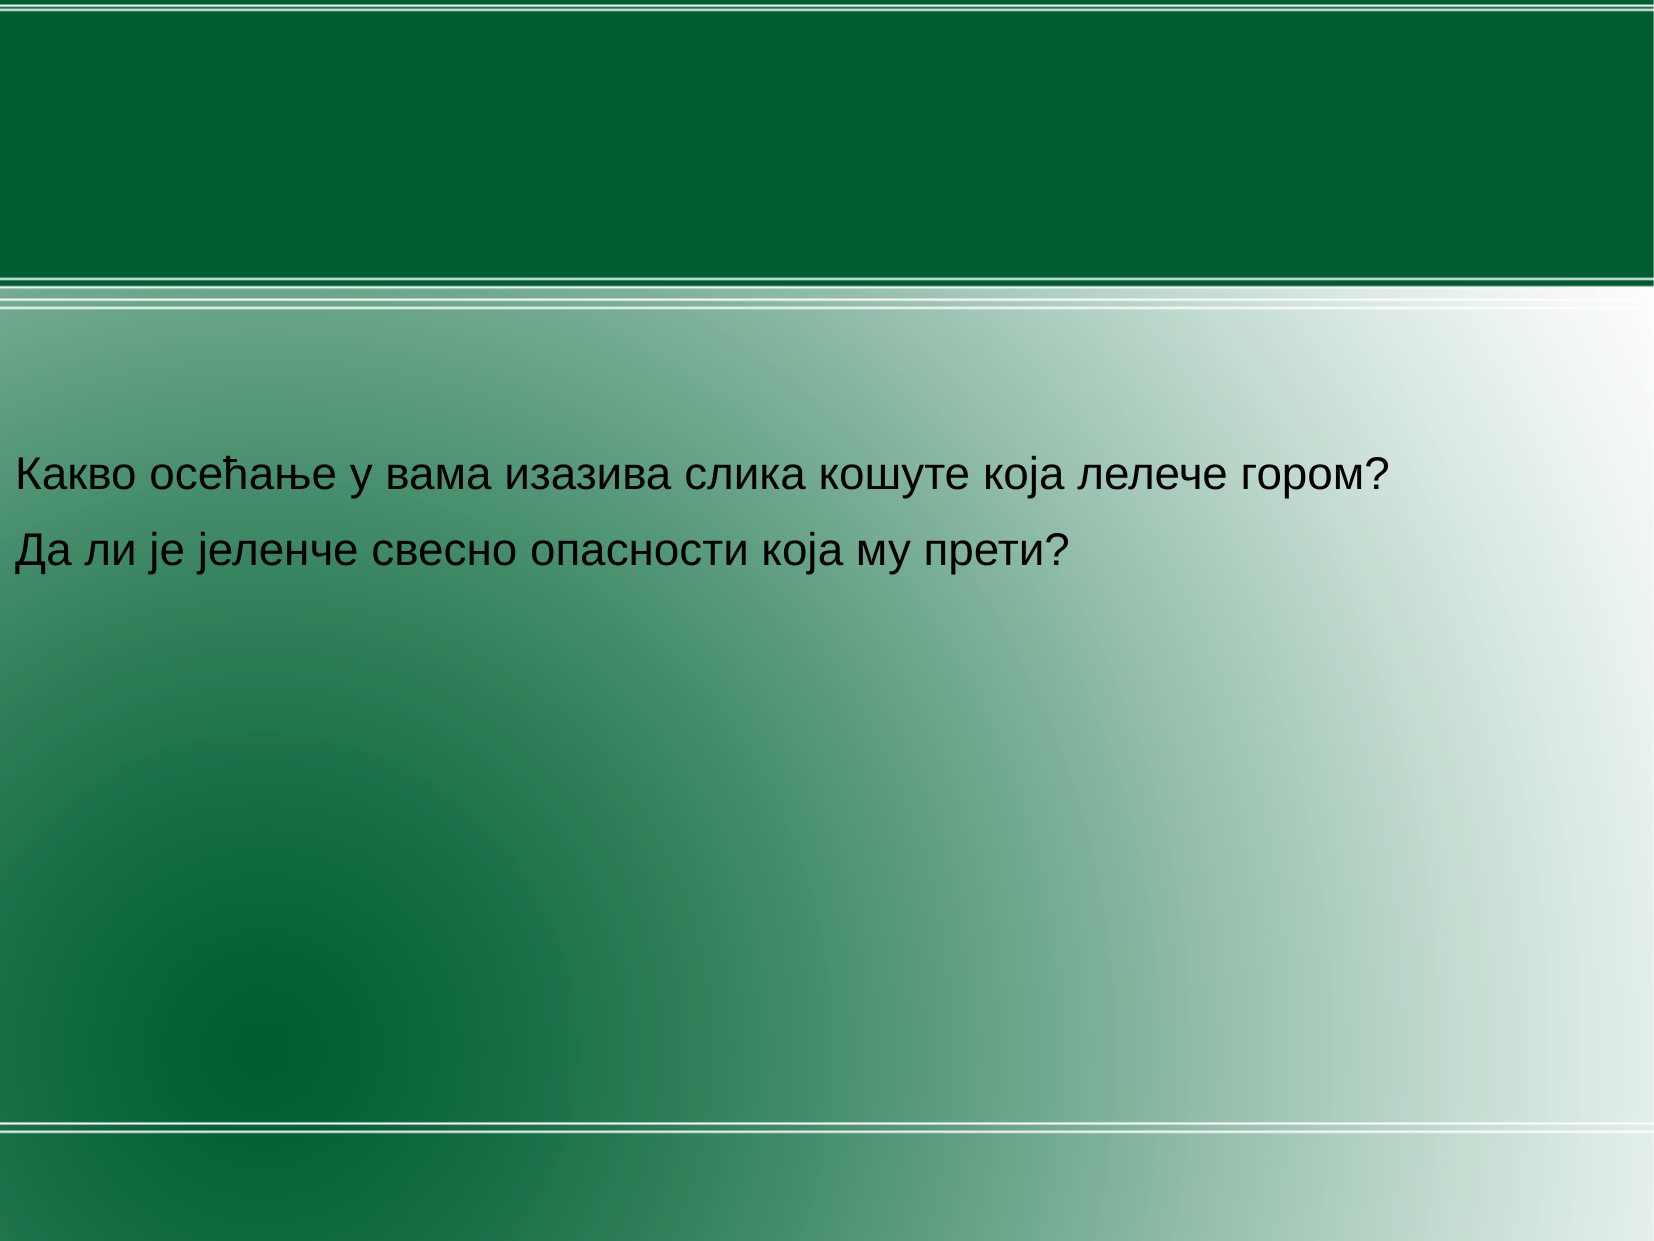

Какво осећање у вама изазива слика кошуте која лелече гором?
Да ли је јеленче свесно опасности која му прети?